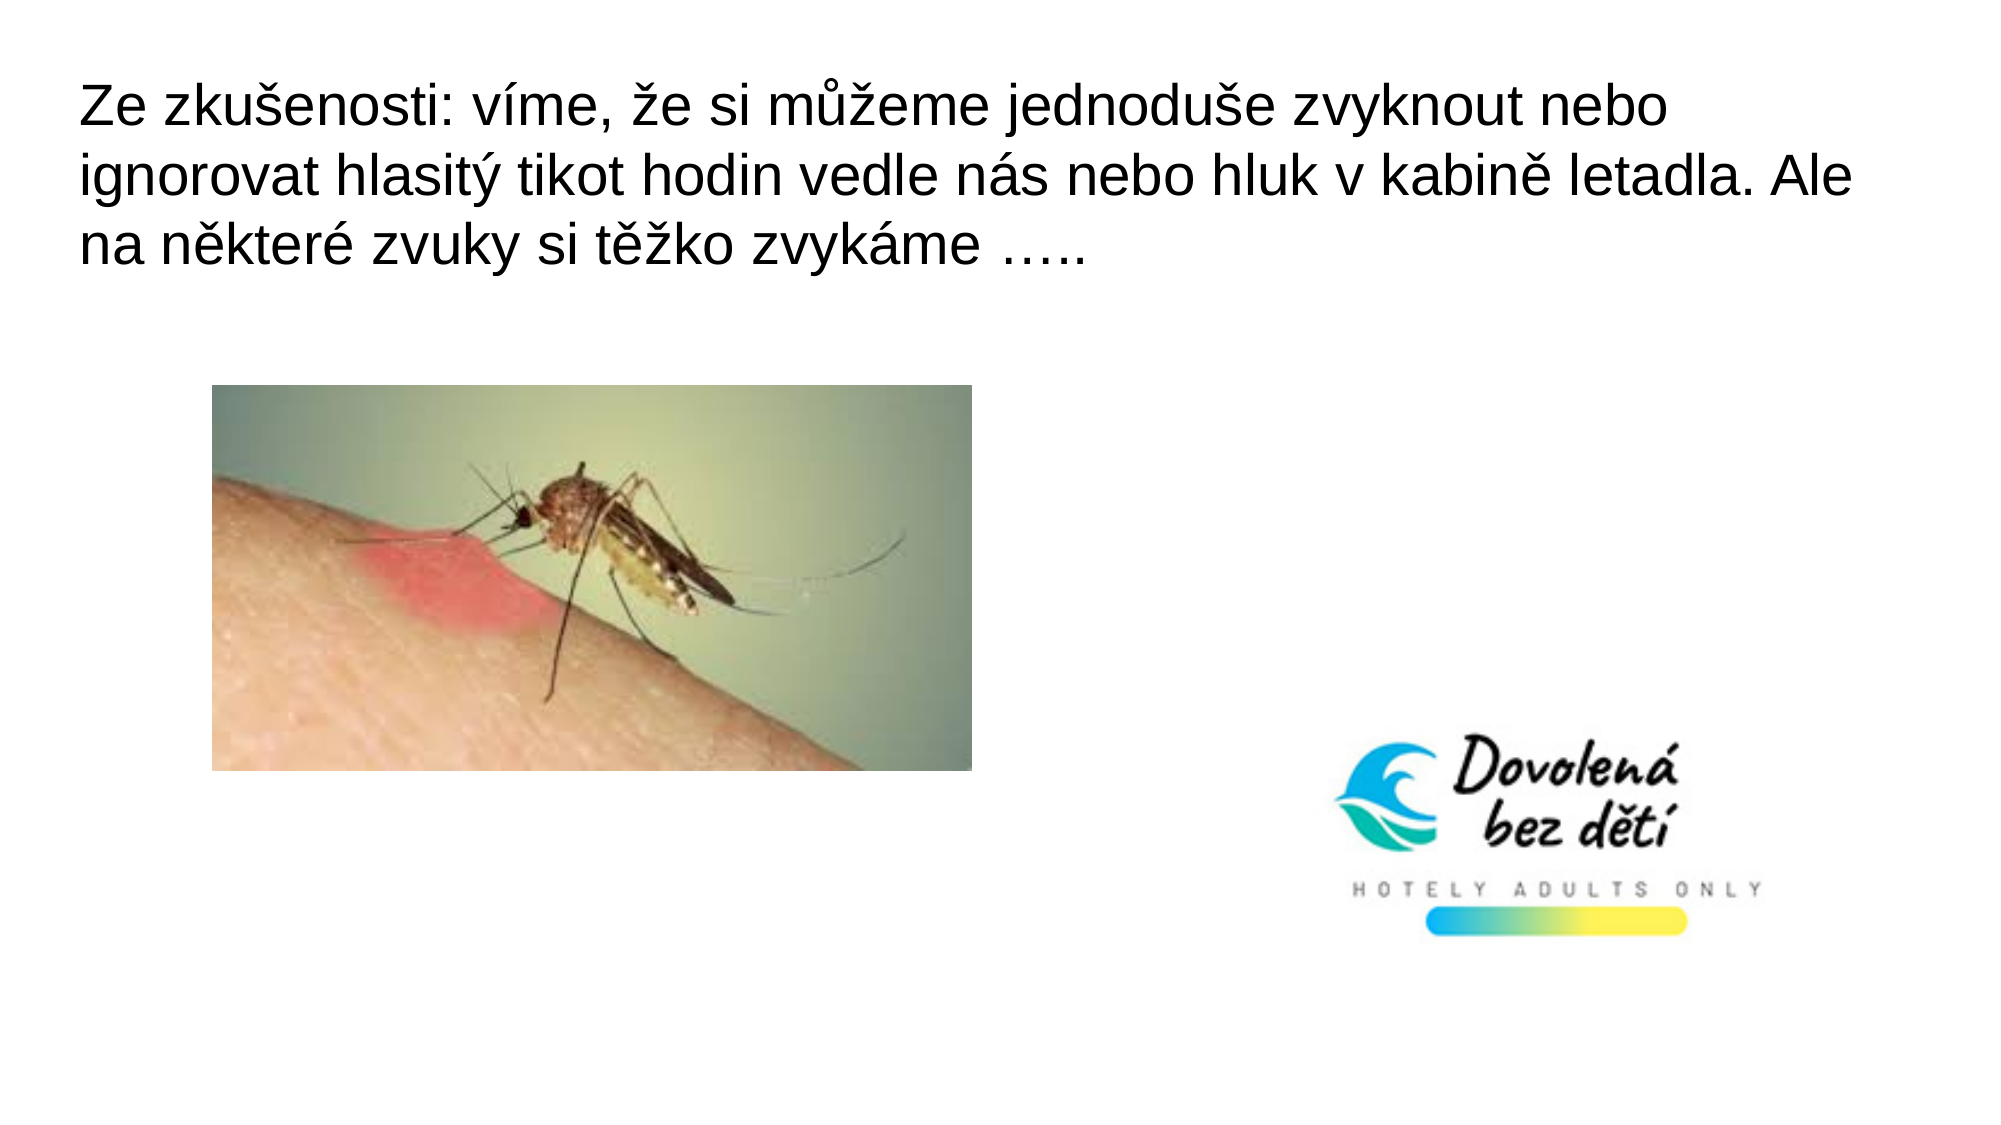

Ze zkušenosti: víme, že si můžeme jednoduše zvyknout nebo ignorovat hlasitý tikot hodin vedle nás nebo hluk v kabině letadla. Ale na některé zvuky si těžko zvykáme …..